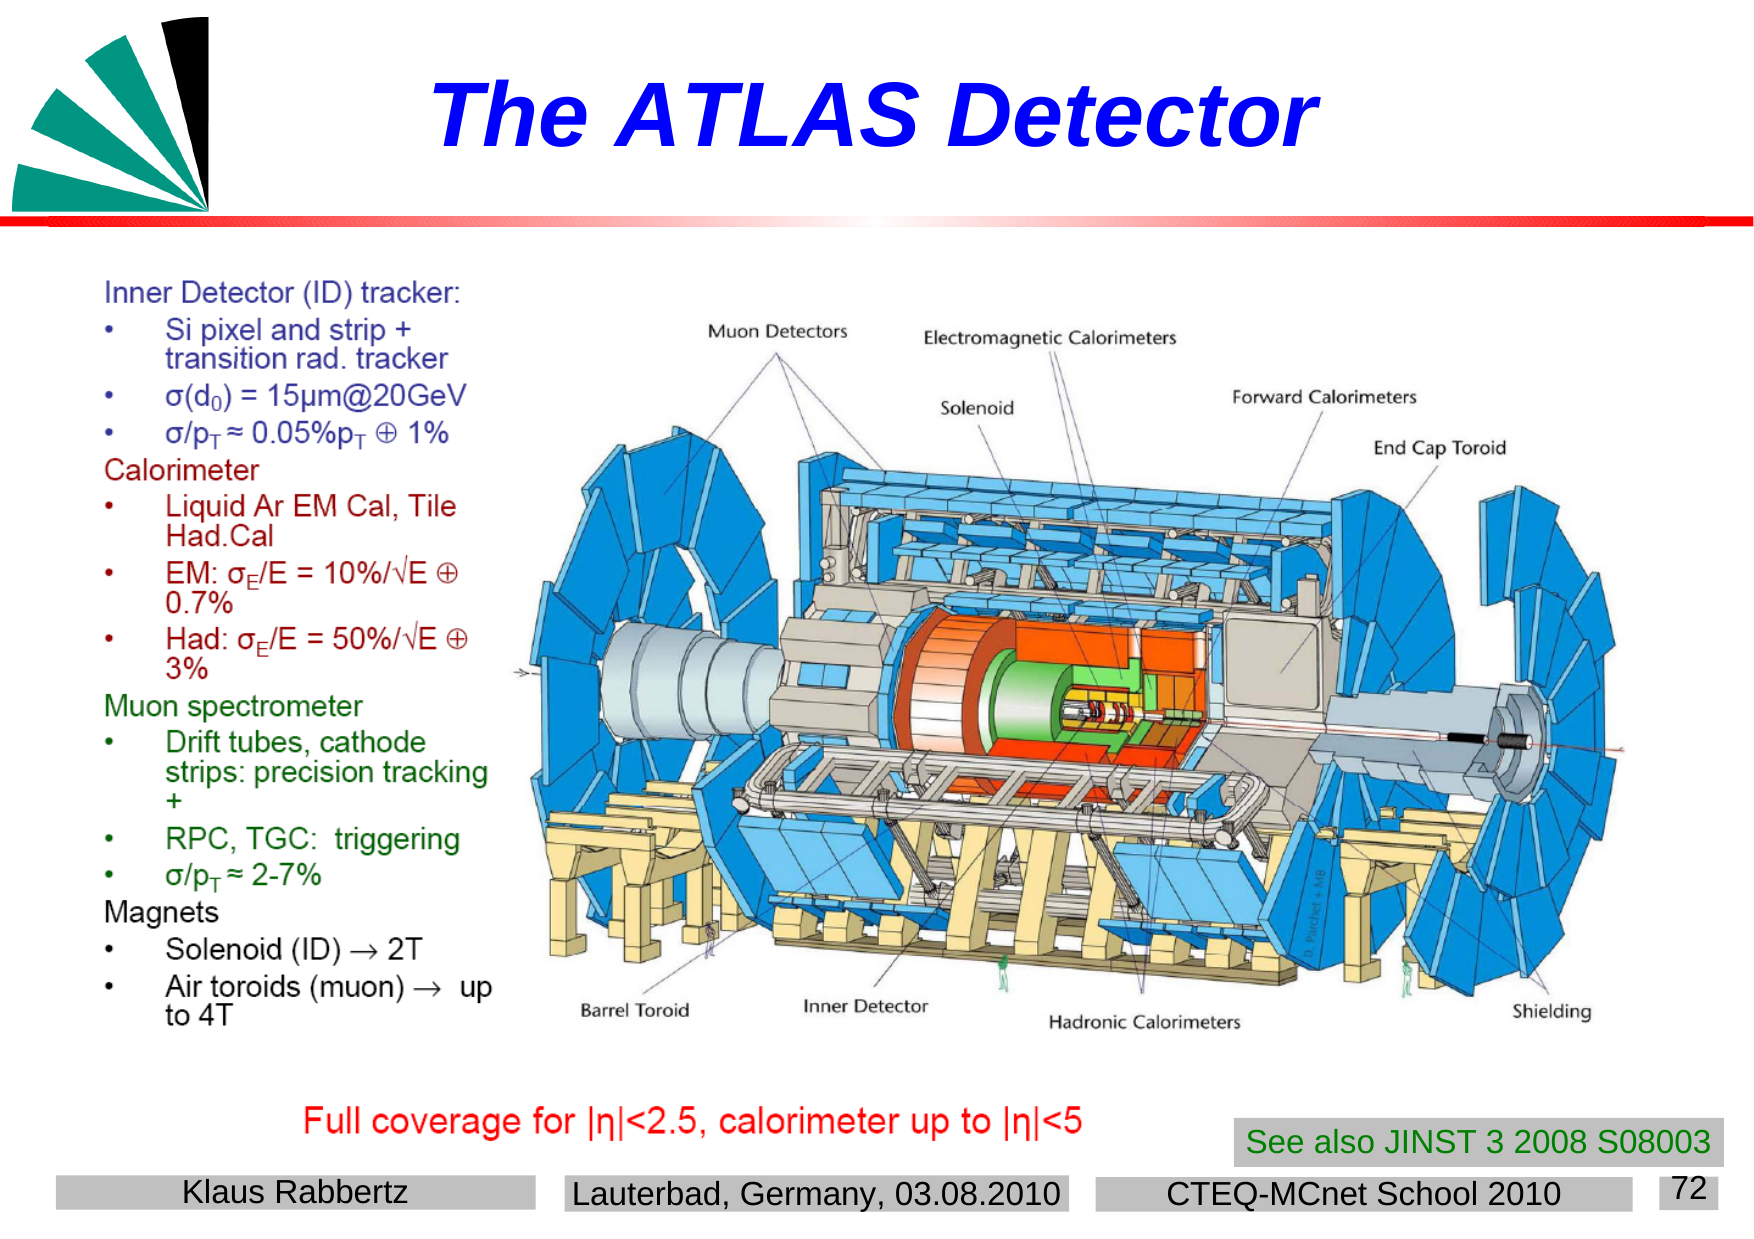

# The ATLAS Detector
See also JINST 3 2008 S08003